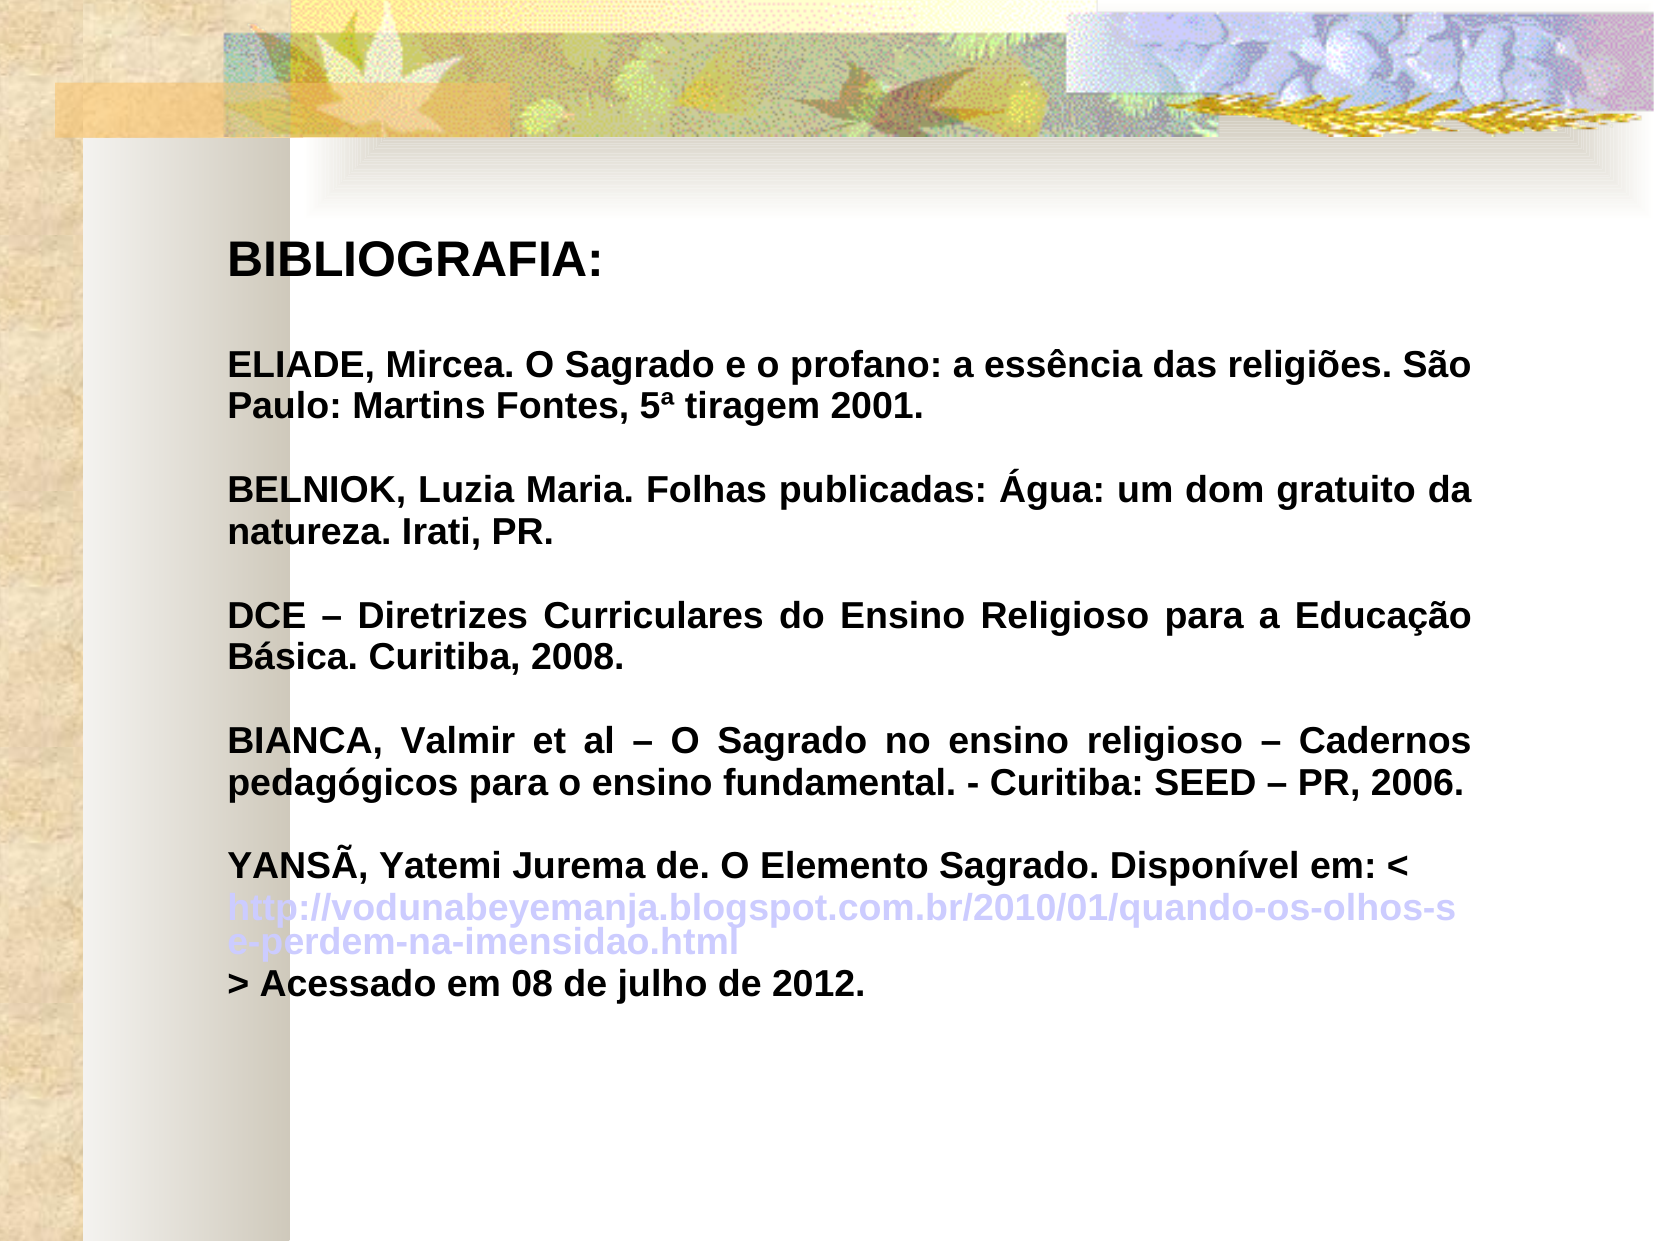

BIBLIOGRAFIA:
ELIADE, Mircea. O Sagrado e o profano: a essência das religiões. São Paulo: Martins Fontes, 5ª tiragem 2001.
BELNIOK, Luzia Maria. Folhas publicadas: Água: um dom gratuito da natureza. Irati, PR.
DCE – Diretrizes Curriculares do Ensino Religioso para a Educação Básica. Curitiba, 2008.
BIANCA, Valmir et al – O Sagrado no ensino religioso – Cadernos pedagógicos para o ensino fundamental. - Curitiba: SEED – PR, 2006.
YANSÃ, Yatemi Jurema de. O Elemento Sagrado. Disponível em: <http://vodunabeyemanja.blogspot.com.br/2010/01/quando-os-olhos-se-perdem-na-imensidao.html> Acessado em 08 de julho de 2012.